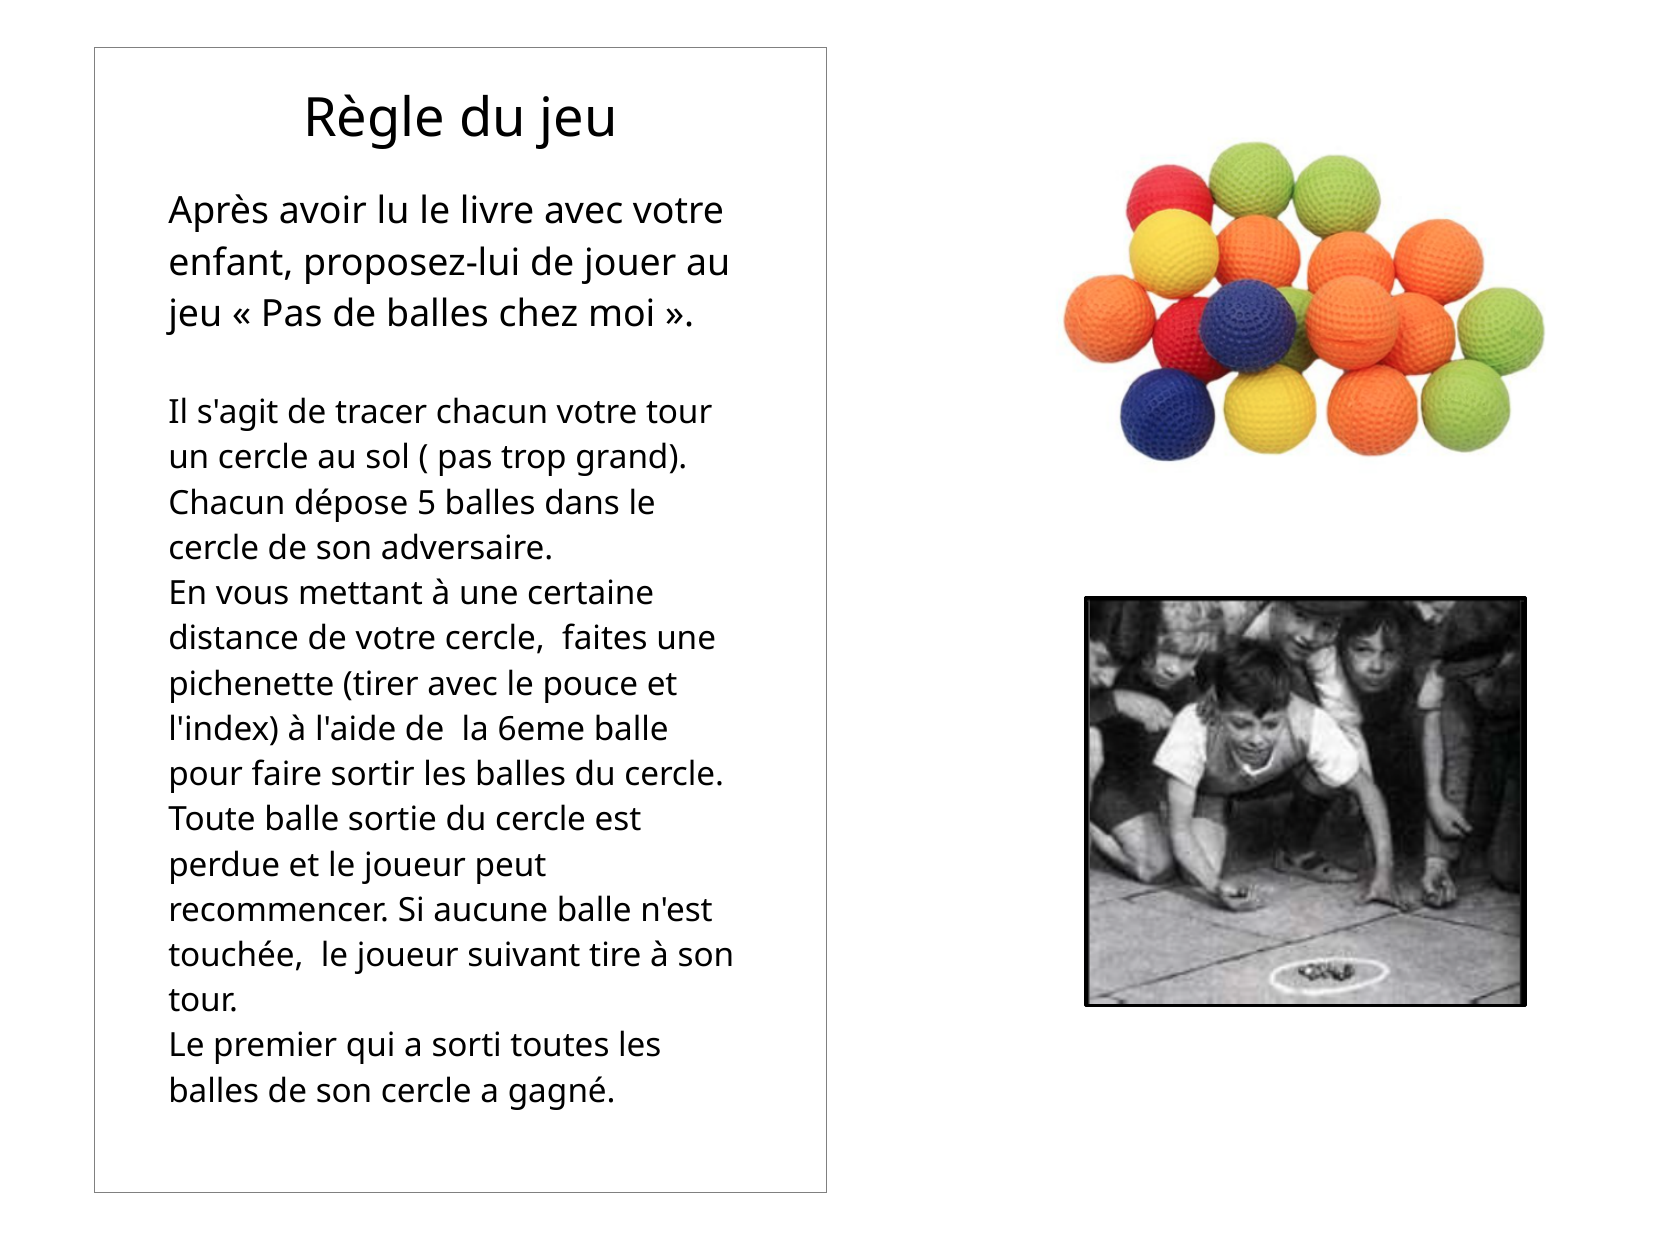

Règle du jeu
Après avoir lu le livre avec votre enfant, proposez-lui de jouer au jeu « Pas de balles chez moi ».
Il s'agit de tracer chacun votre tour un cercle au sol ( pas trop grand).
Chacun dépose 5 balles dans le cercle de son adversaire.
En vous mettant à une certaine distance de votre cercle, faites une pichenette (tirer avec le pouce et l'index) à l'aide de la 6eme balle pour faire sortir les balles du cercle. Toute balle sortie du cercle est perdue et le joueur peut recommencer. Si aucune balle n'est touchée, le joueur suivant tire à son tour.
Le premier qui a sorti toutes les balles de son cercle a gagné.